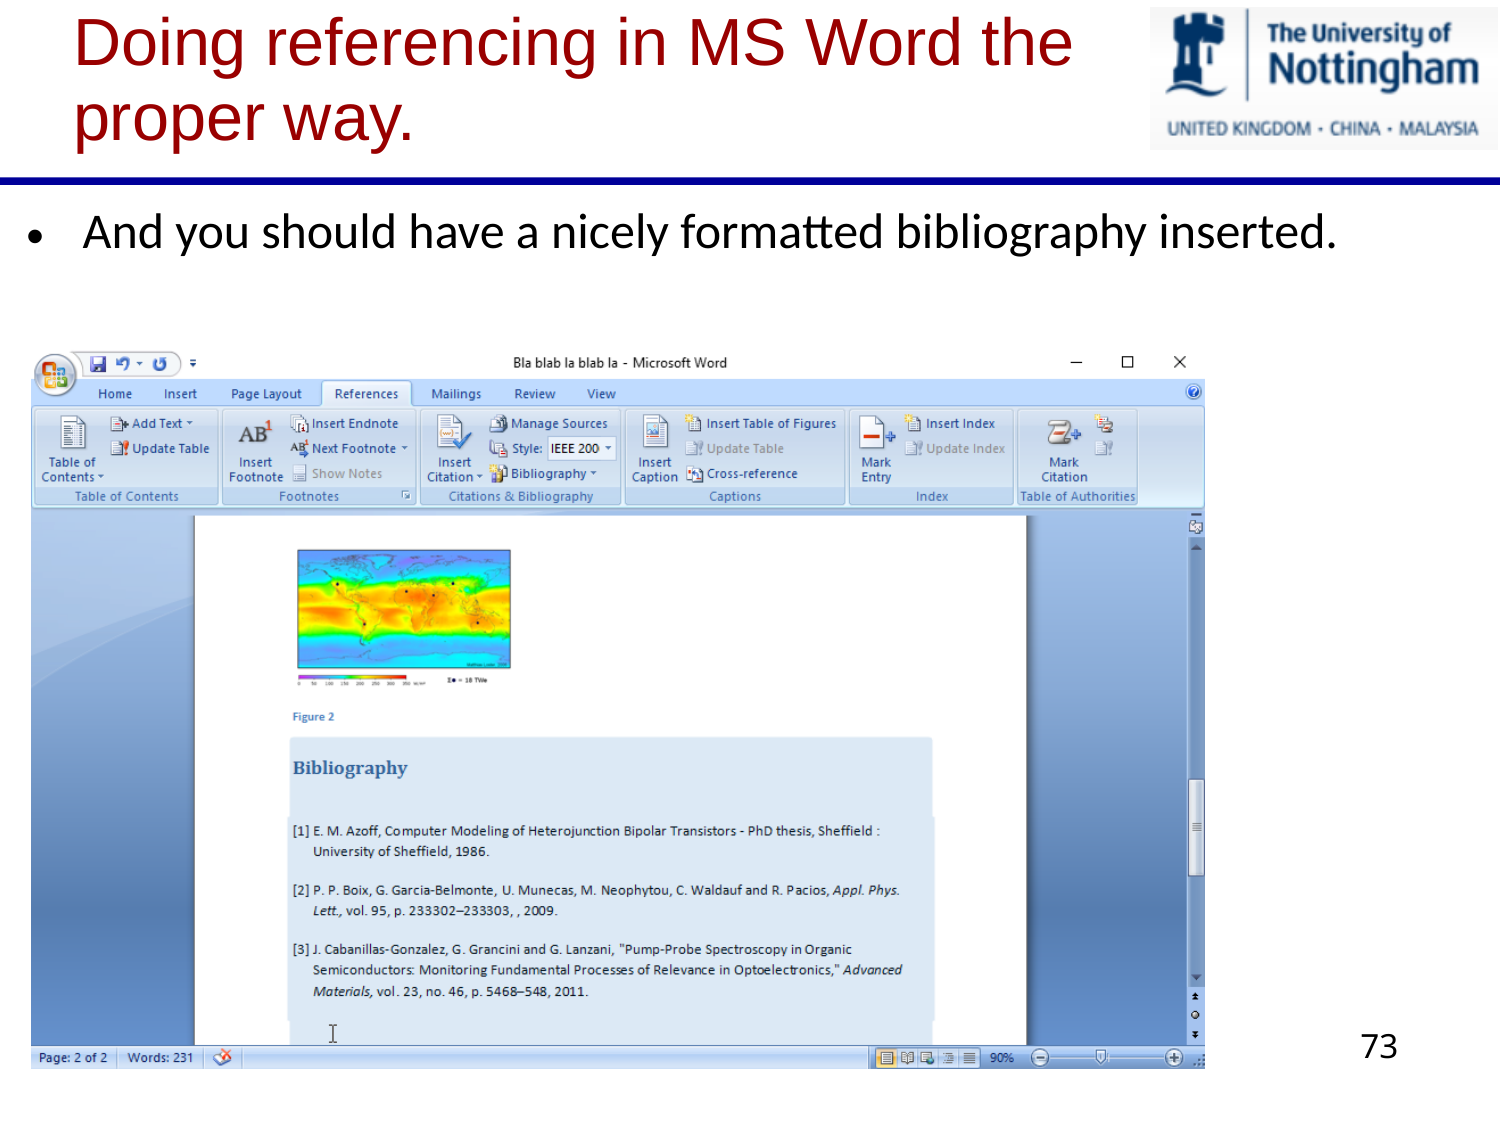

# Doing referencing in MS Word the proper way.
And you should have a nicely formatted bibliography inserted.